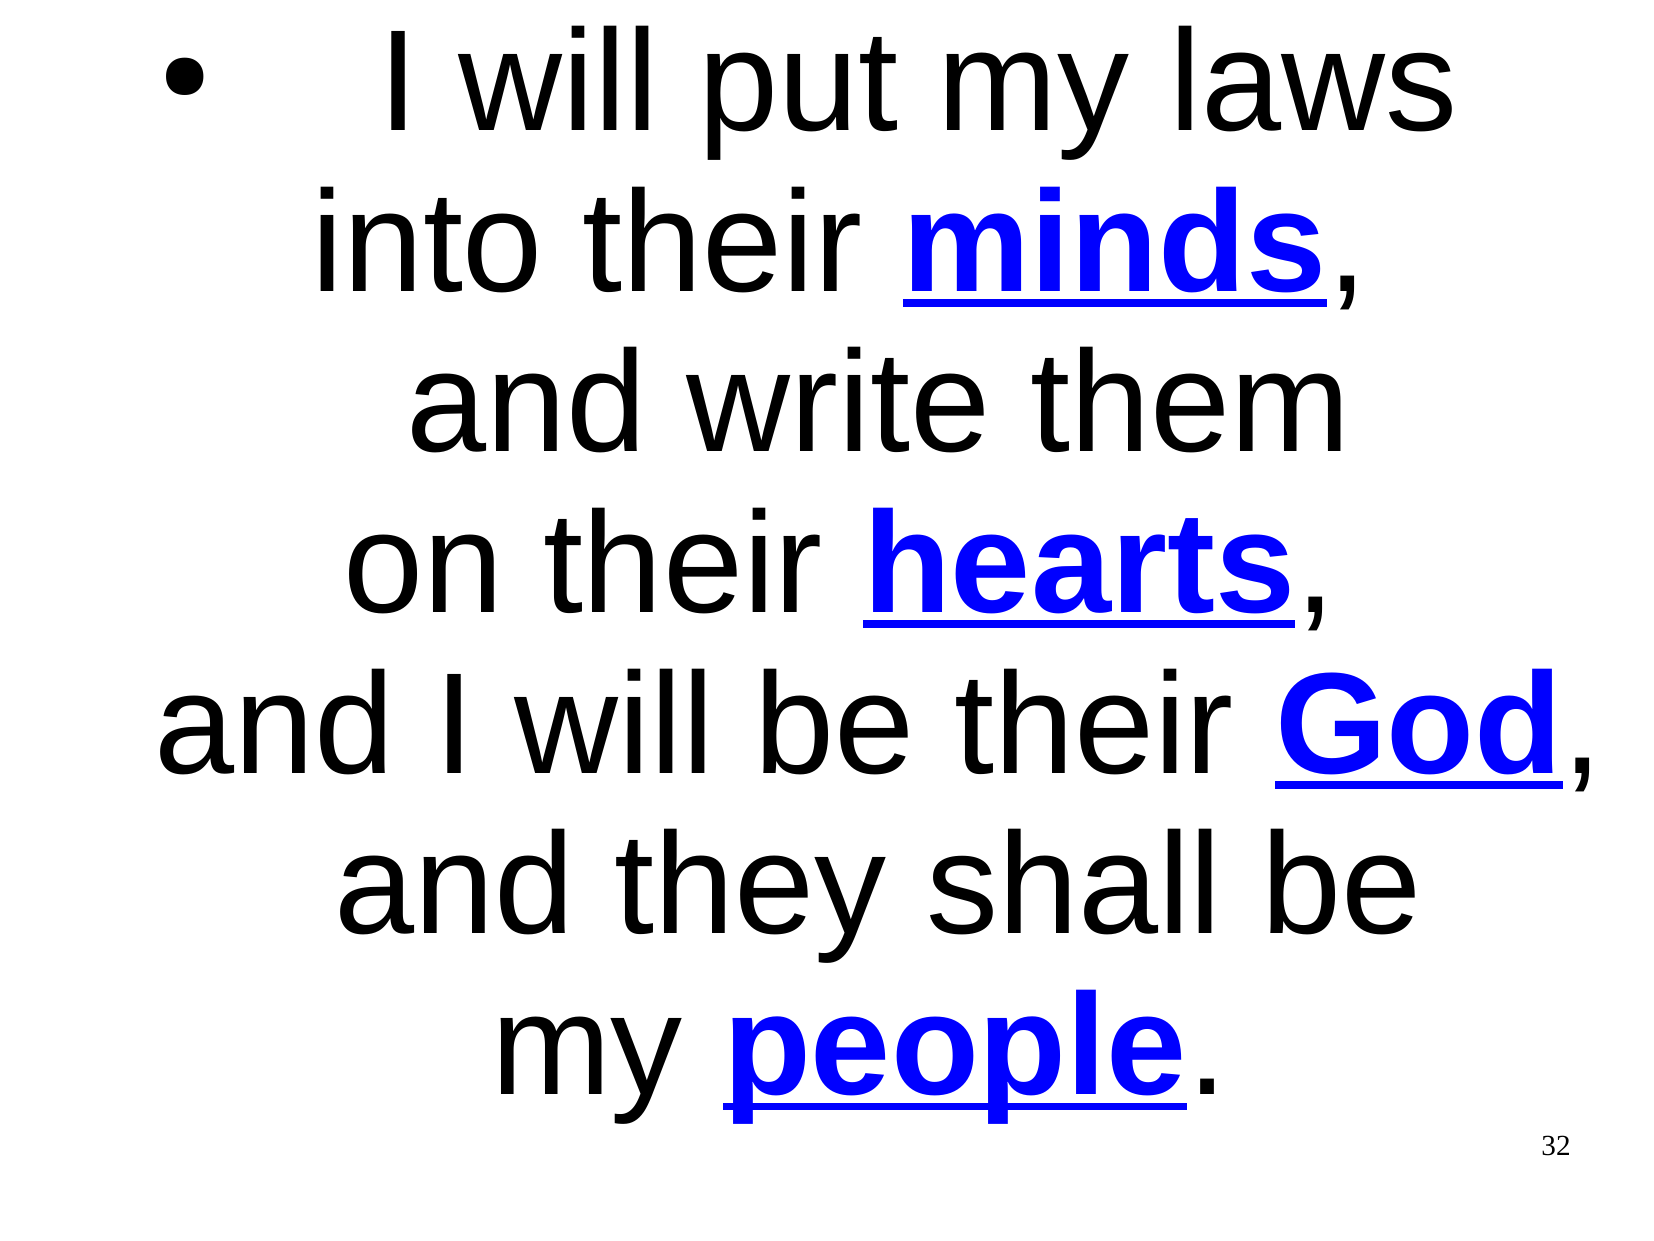

# I will put my laws into their minds, and write them on their hearts, and I will be their God, and they shall be my people.
32